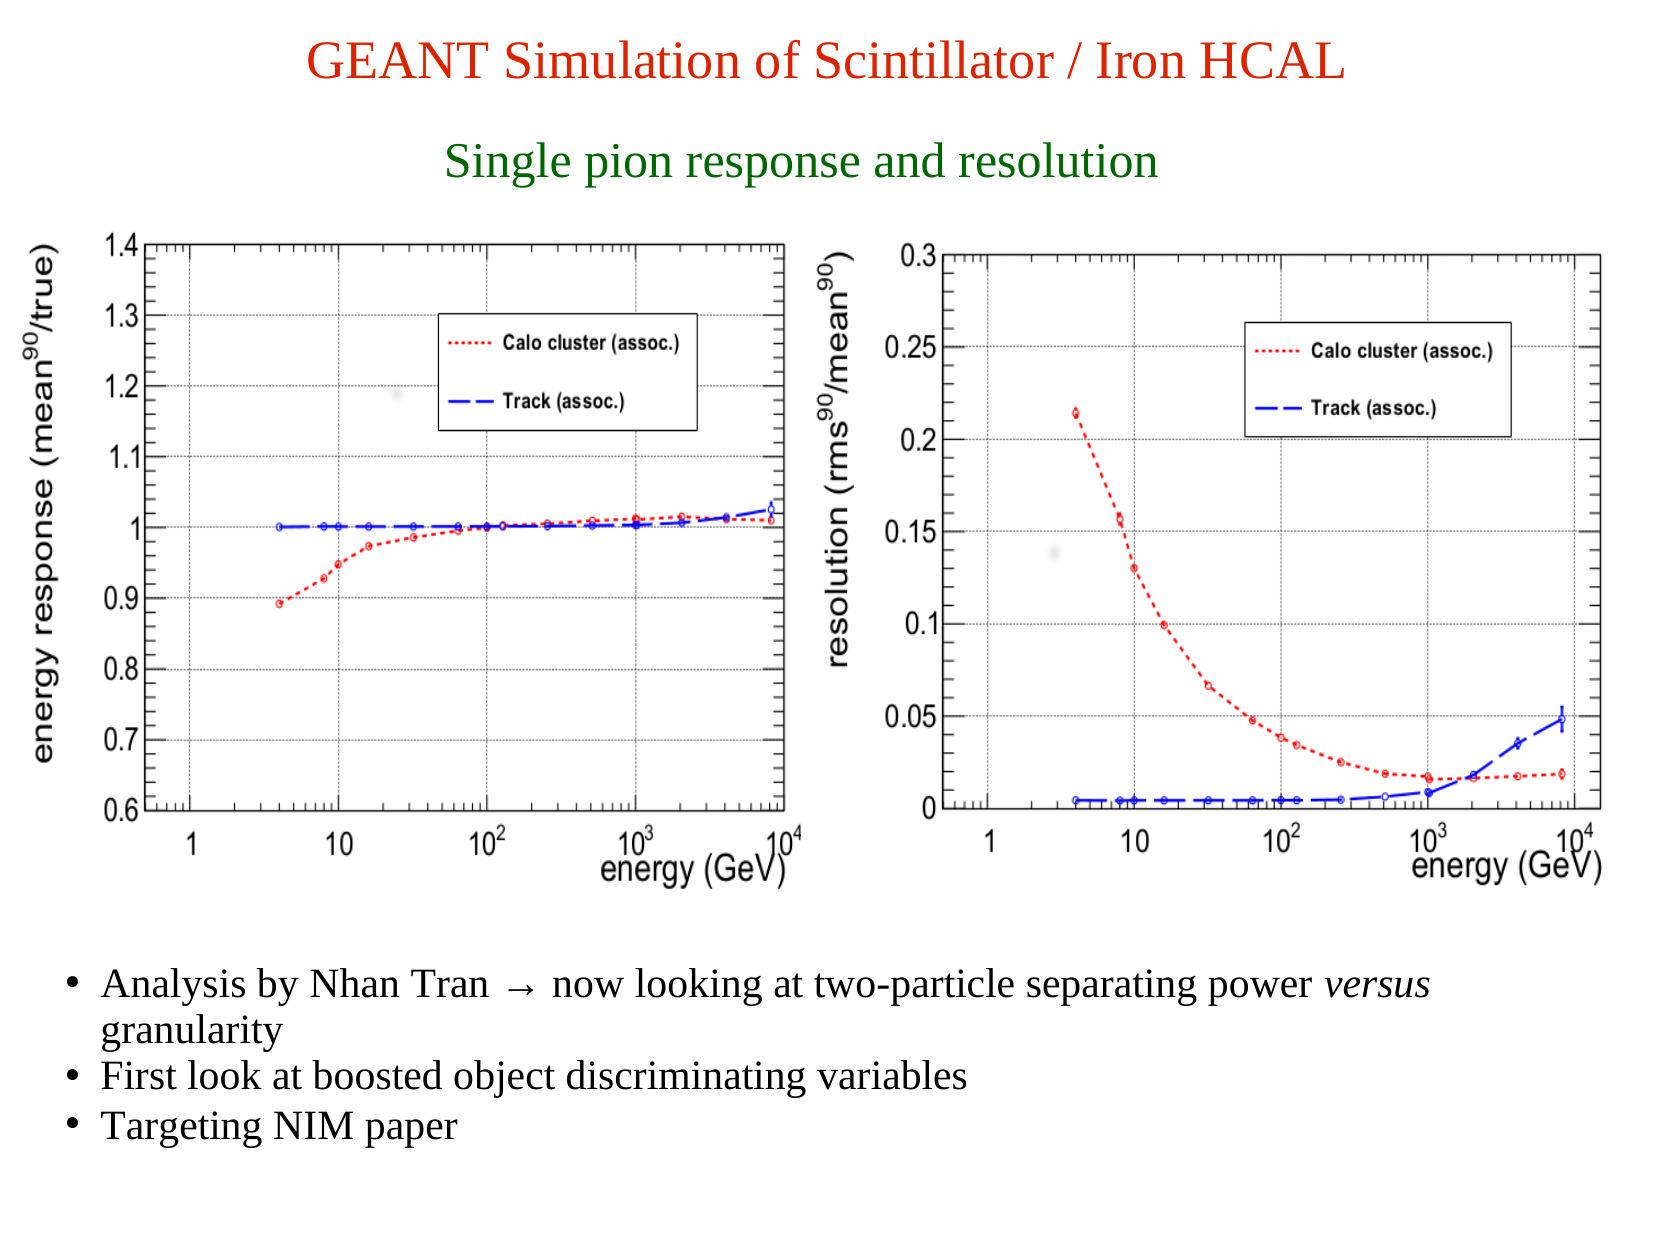

# GEANT Simulation of Scintillator / Iron HCAL
Single pion response and resolution
Analysis by Nhan Tran → now looking at two-particle separating power versus granularity
First look at boosted object discriminating variables
Targeting NIM paper